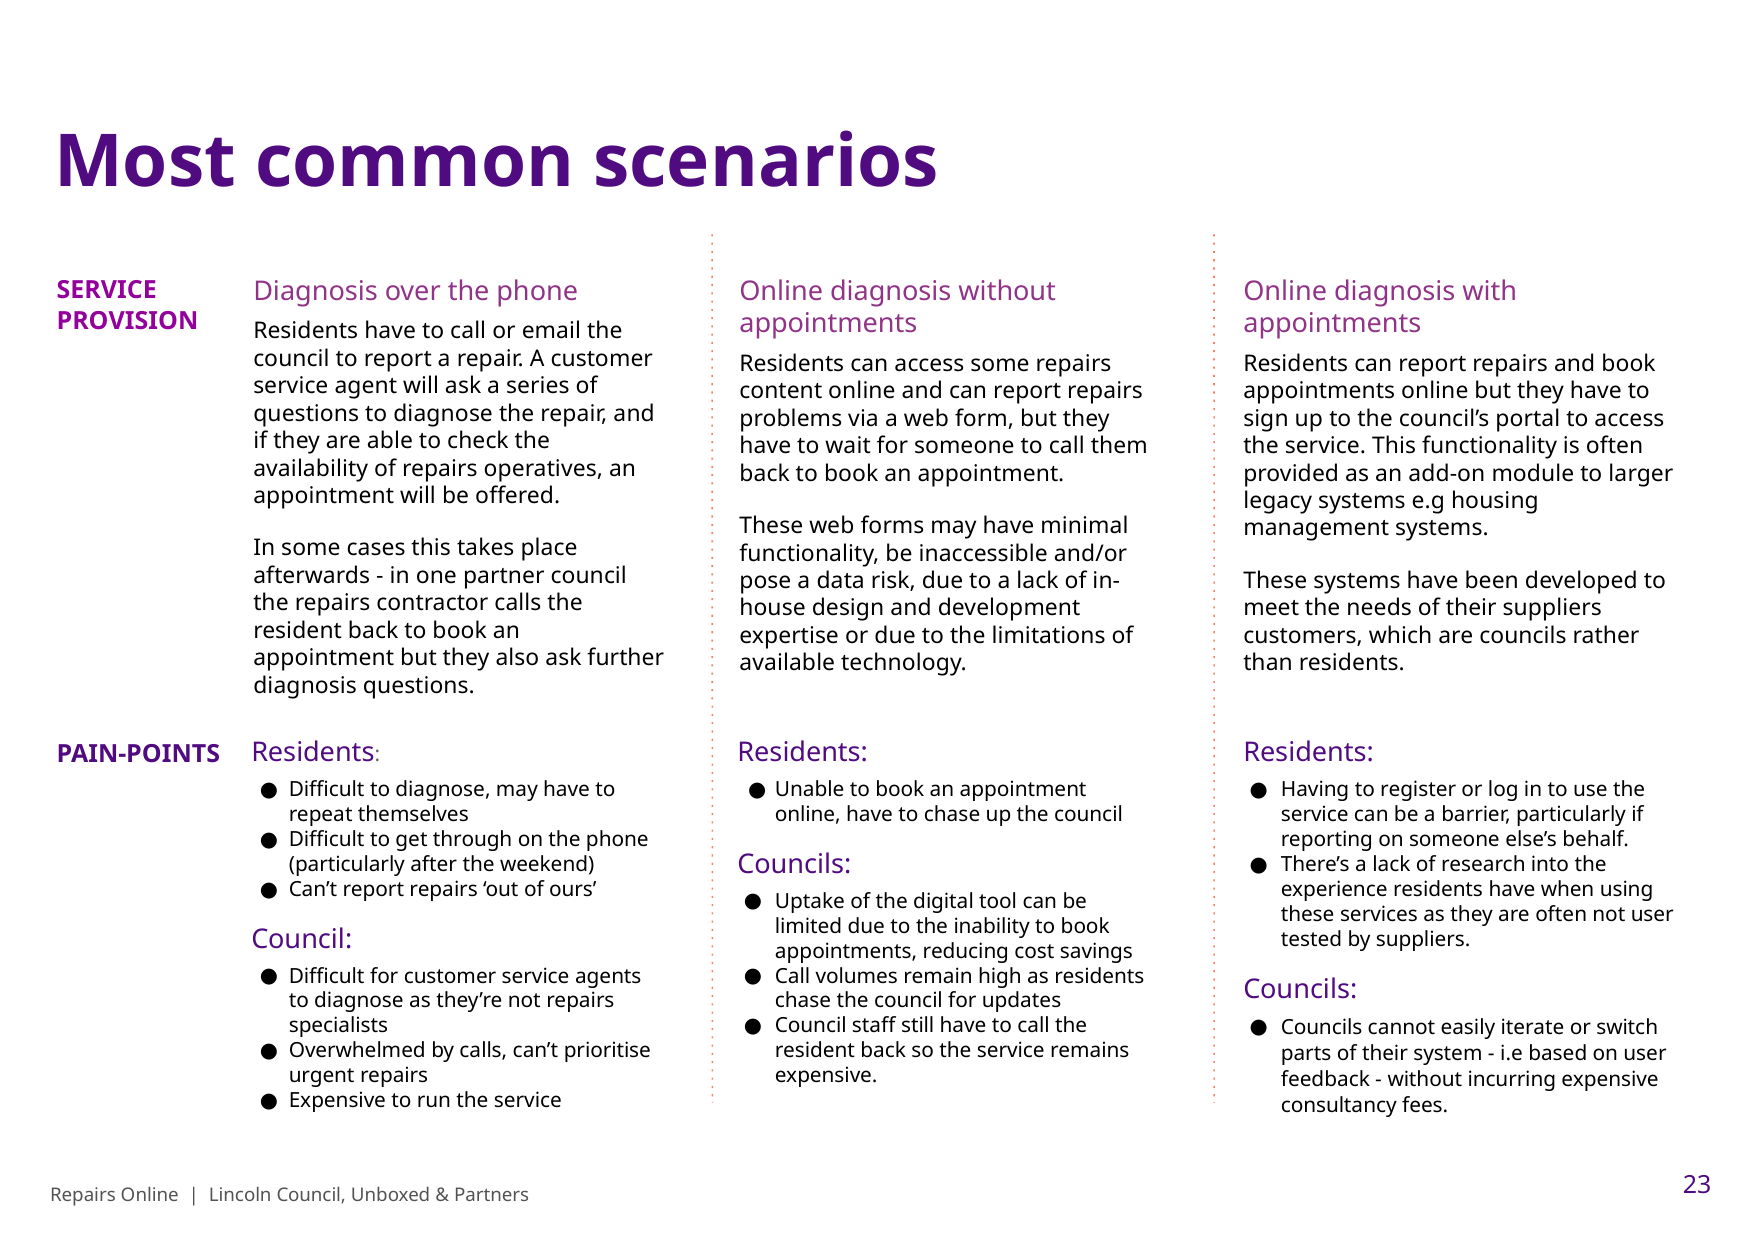

# Most common scenarios
SERVICE PROVISION
Diagnosis over the phone
Residents have to call or email the council to report a repair. A customer service agent will ask a series of questions to diagnose the repair, and if they are able to check the availability of repairs operatives, an appointment will be offered.
In some cases this takes place afterwards - in one partner council the repairs contractor calls the resident back to book an appointment but they also ask further diagnosis questions.
Online diagnosis without appointments
Residents can access some repairs content online and can report repairs problems via a web form, but they have to wait for someone to call them back to book an appointment.
These web forms may have minimal functionality, be inaccessible and/or pose a data risk, due to a lack of in-house design and development expertise or due to the limitations of available technology.
Online diagnosis with appointments
Residents can report repairs and book appointments online but they have to sign up to the council’s portal to access the service. This functionality is often provided as an add-on module to larger legacy systems e.g housing management systems.
These systems have been developed to meet the needs of their suppliers customers, which are councils rather than residents.
Residents:
Difficult to diagnose, may have to repeat themselves
Difficult to get through on the phone (particularly after the weekend)
Can’t report repairs ‘out of ours’
Council:
Difficult for customer service agents to diagnose as they’re not repairs specialists
Overwhelmed by calls, can’t prioritise urgent repairs
Expensive to run the service
Residents:
Unable to book an appointment online, have to chase up the council
Councils:
Uptake of the digital tool can be limited due to the inability to book appointments, reducing cost savings
Call volumes remain high as residents chase the council for updates
Council staff still have to call the resident back so the service remains expensive.
Residents:
Having to register or log in to use the service can be a barrier, particularly if reporting on someone else’s behalf.
There’s a lack of research into the experience residents have when using these services as they are often not user tested by suppliers.
Councils:
Councils cannot easily iterate or switch parts of their system - i.e based on user feedback - without incurring expensive consultancy fees.
PAIN-POINTS